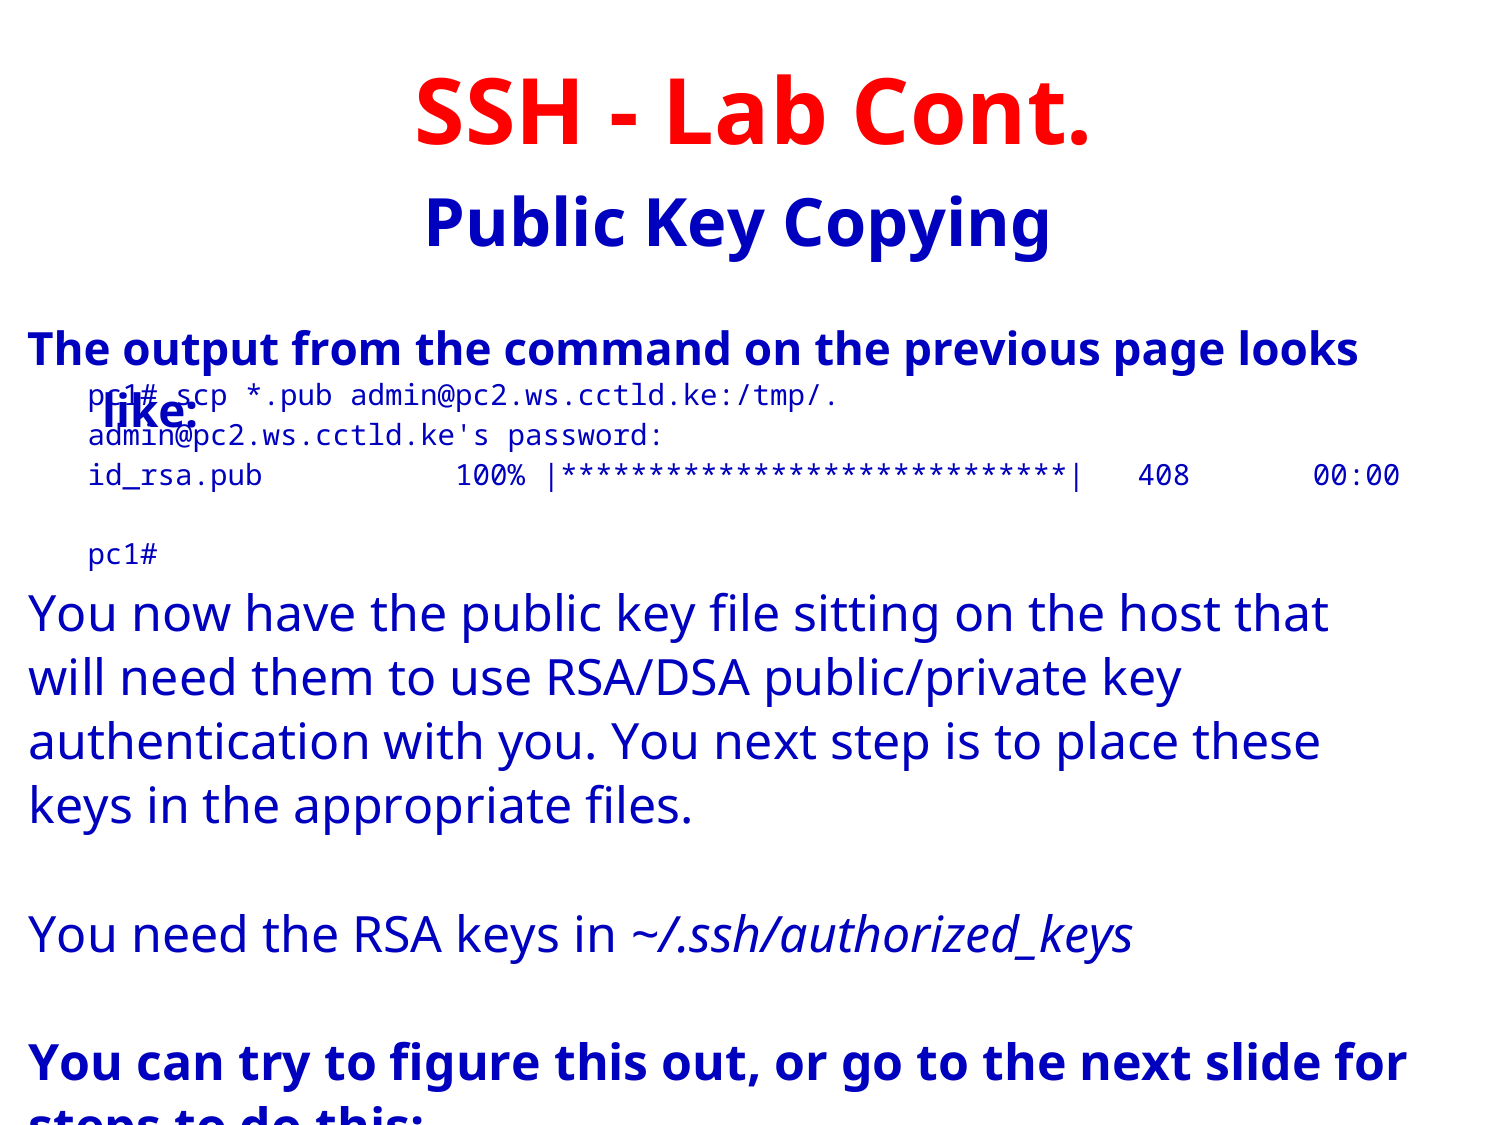

SSH - Lab Cont.
# Public Key Copying
The output from the command on the previous page looks like:
pc1# scp *.pub admin@pc2.ws.cctld.ke:/tmp/.
admin@pc2.ws.cctld.ke's password:
id_rsa.pub 100% |*****************************| 408 00:00
pc1#
You now have the public key file sitting on the host that will need them to use RSA/DSA public/private key authentication with you. You next step is to place these keys in the appropriate files.
You need the RSA keys in ~/.ssh/authorized_keys
You can try to figure this out, or go to the next slide for steps to do this: